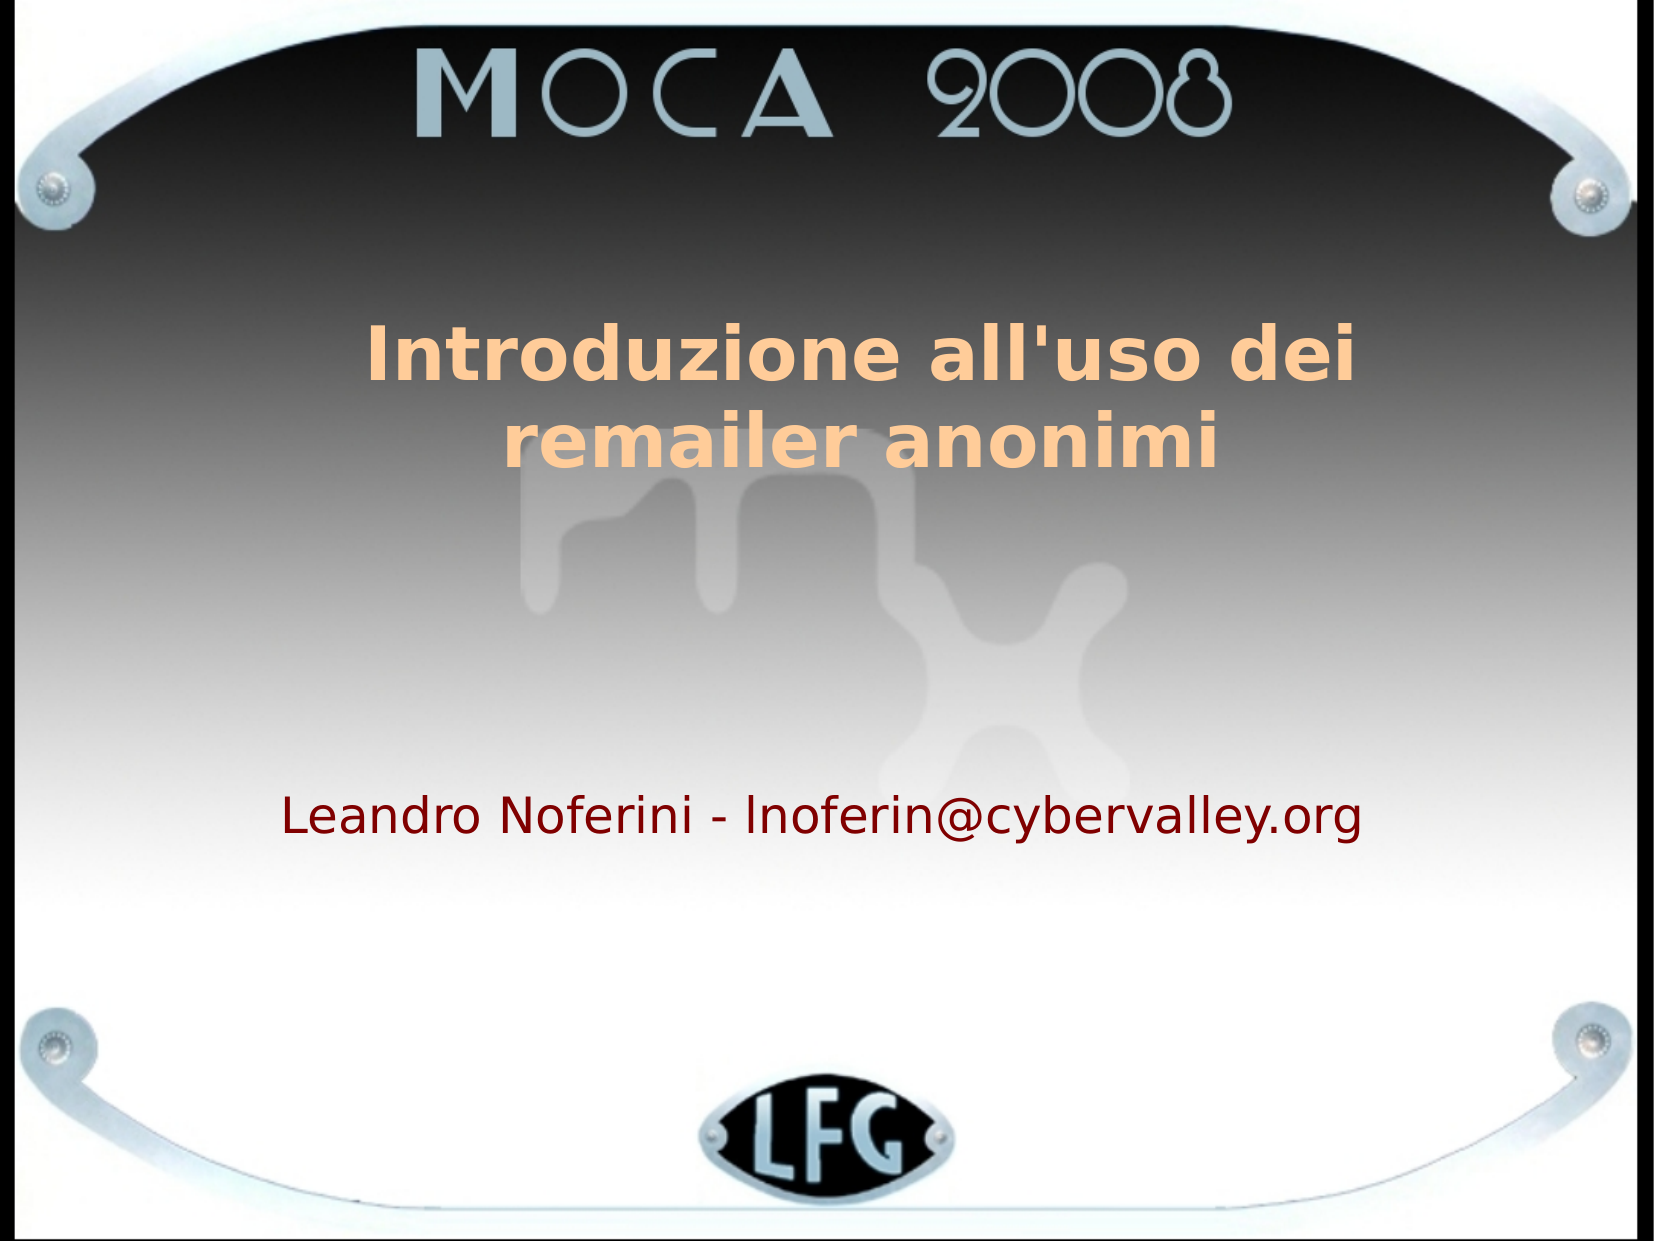

# Introduzione all'uso dei remailer anonimi
Leandro Noferini - lnoferin@cybervalley.org